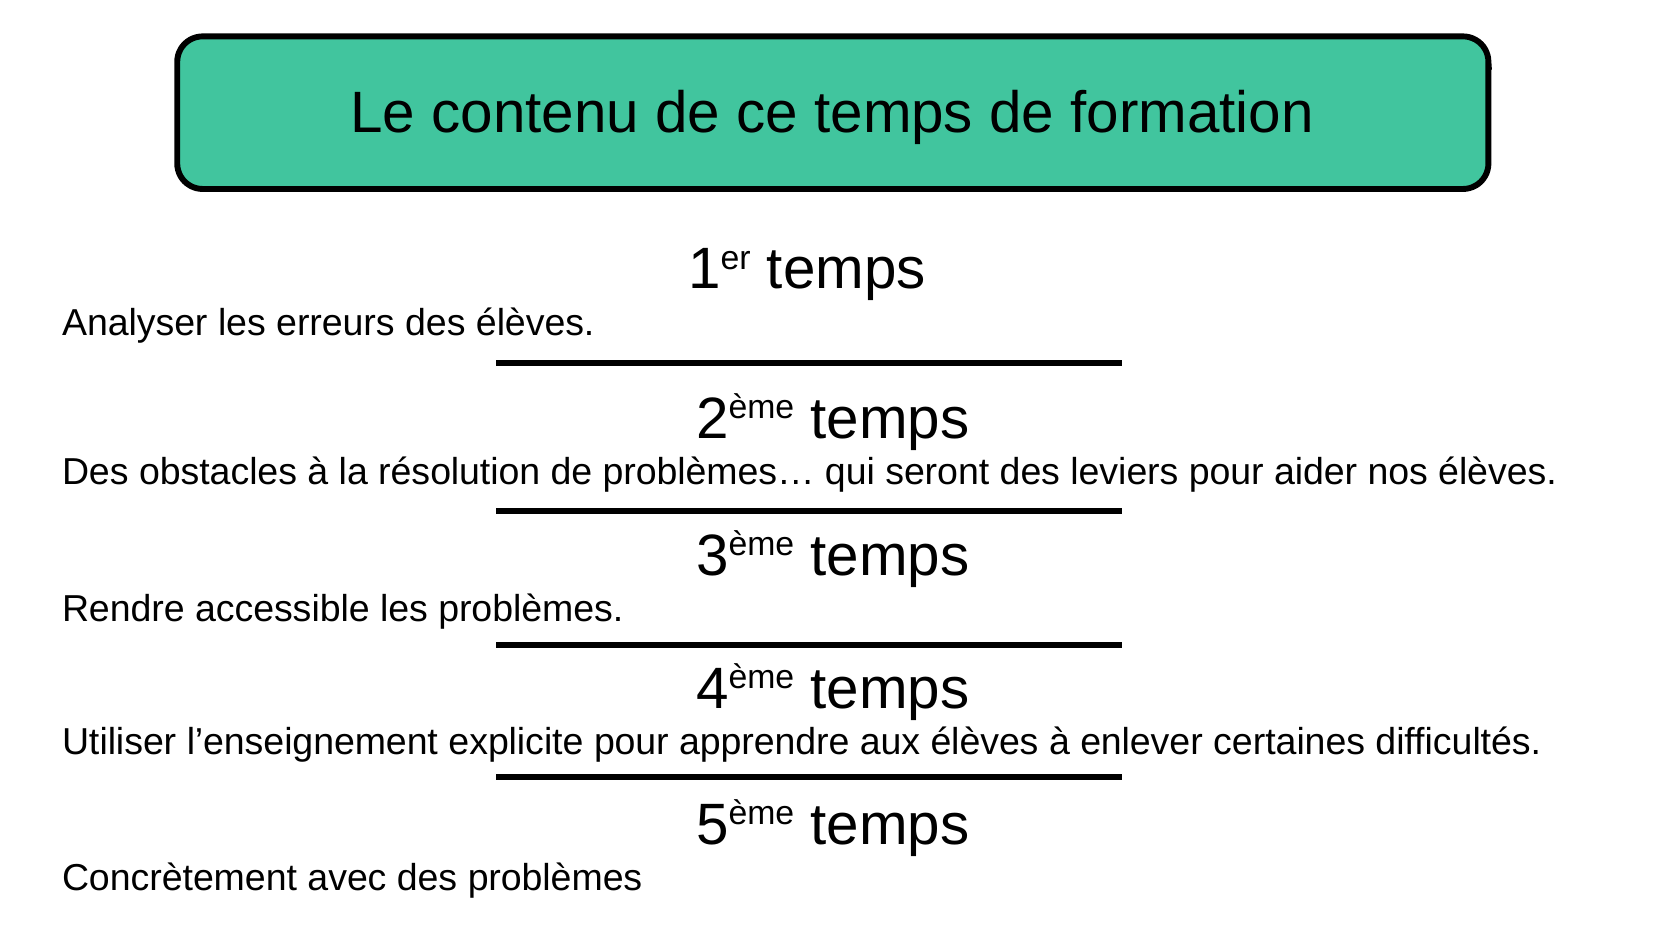

Le contenu de ce temps de formation
1er temps
Analyser les erreurs des élèves.
2ème temps
Des obstacles à la résolution de problèmes… qui seront des leviers pour aider nos élèves.
3ème temps
Rendre accessible les problèmes.
4ème temps
Utiliser l’enseignement explicite pour apprendre aux élèves à enlever certaines difficultés.
5ème temps
Concrètement avec des problèmes